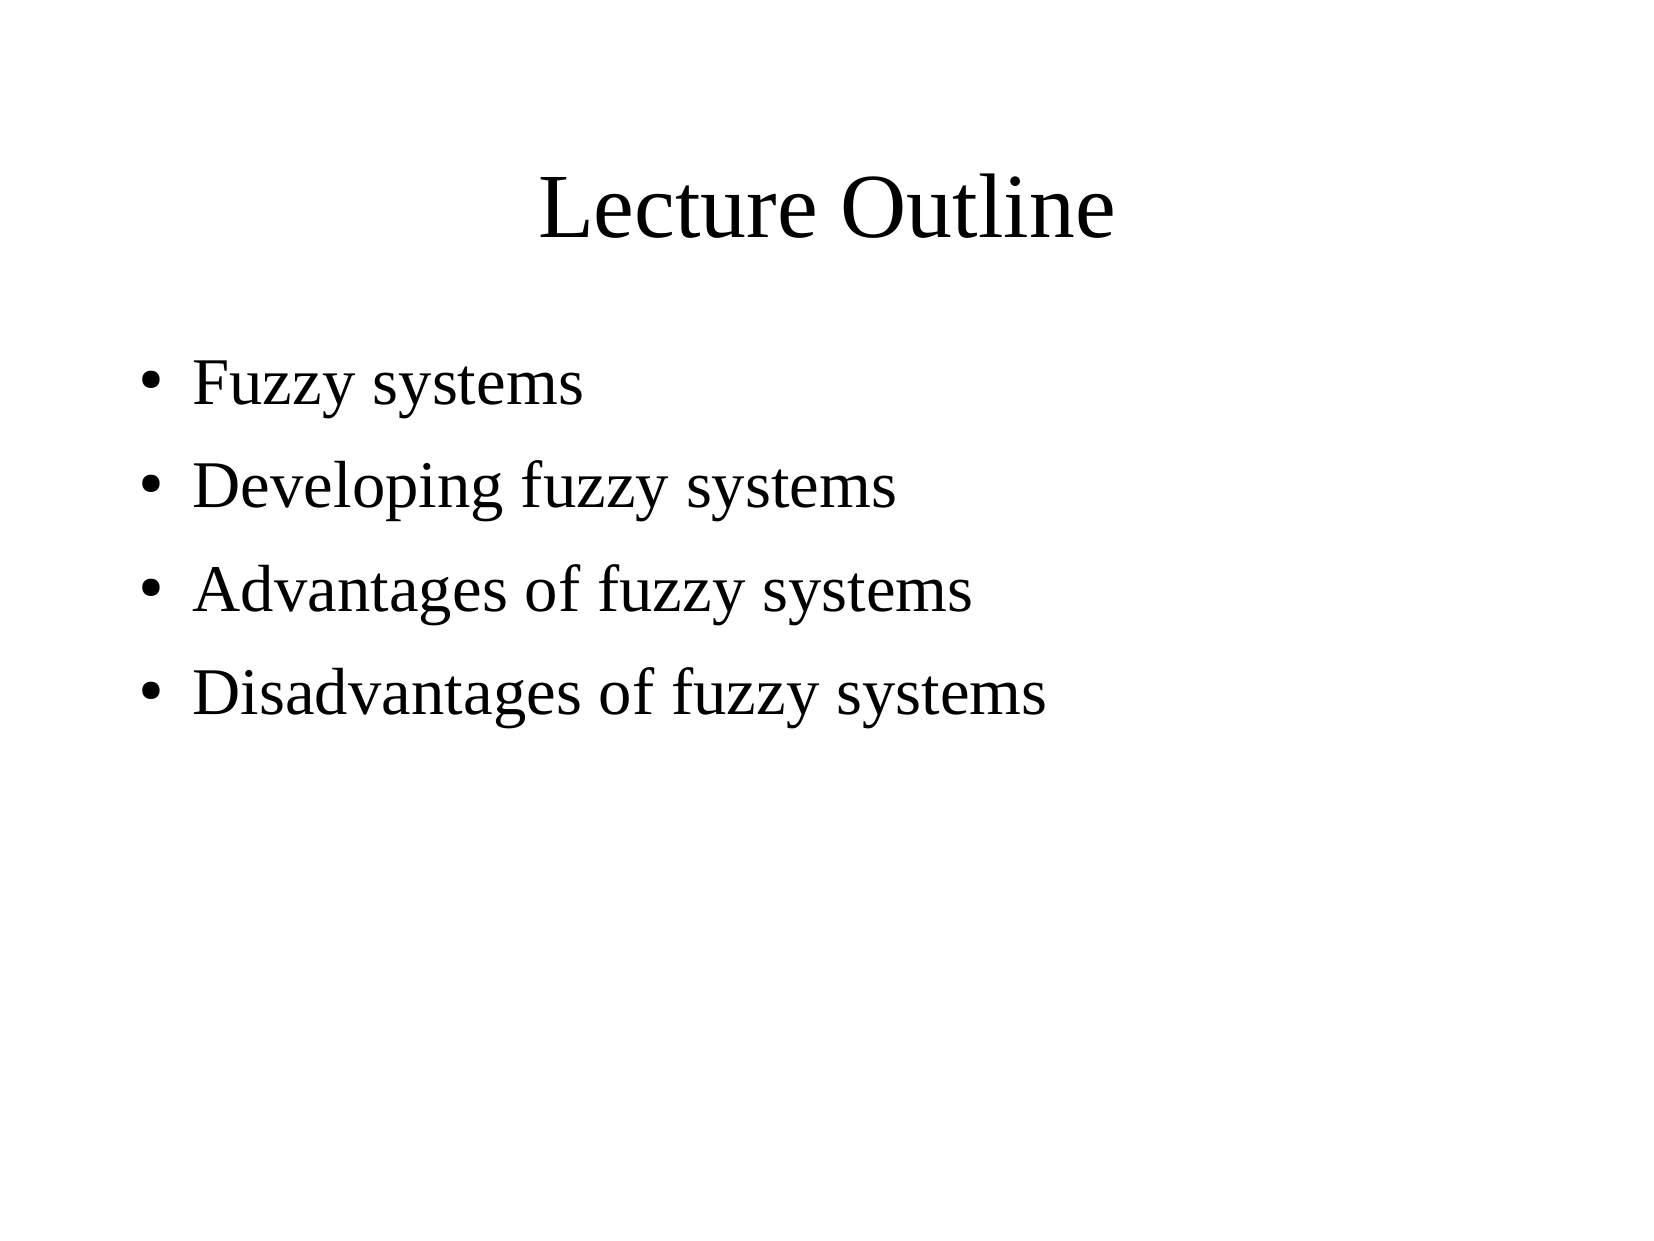

# Lecture Outline
Fuzzy systems
Developing fuzzy systems
Advantages of fuzzy systems
Disadvantages of fuzzy systems